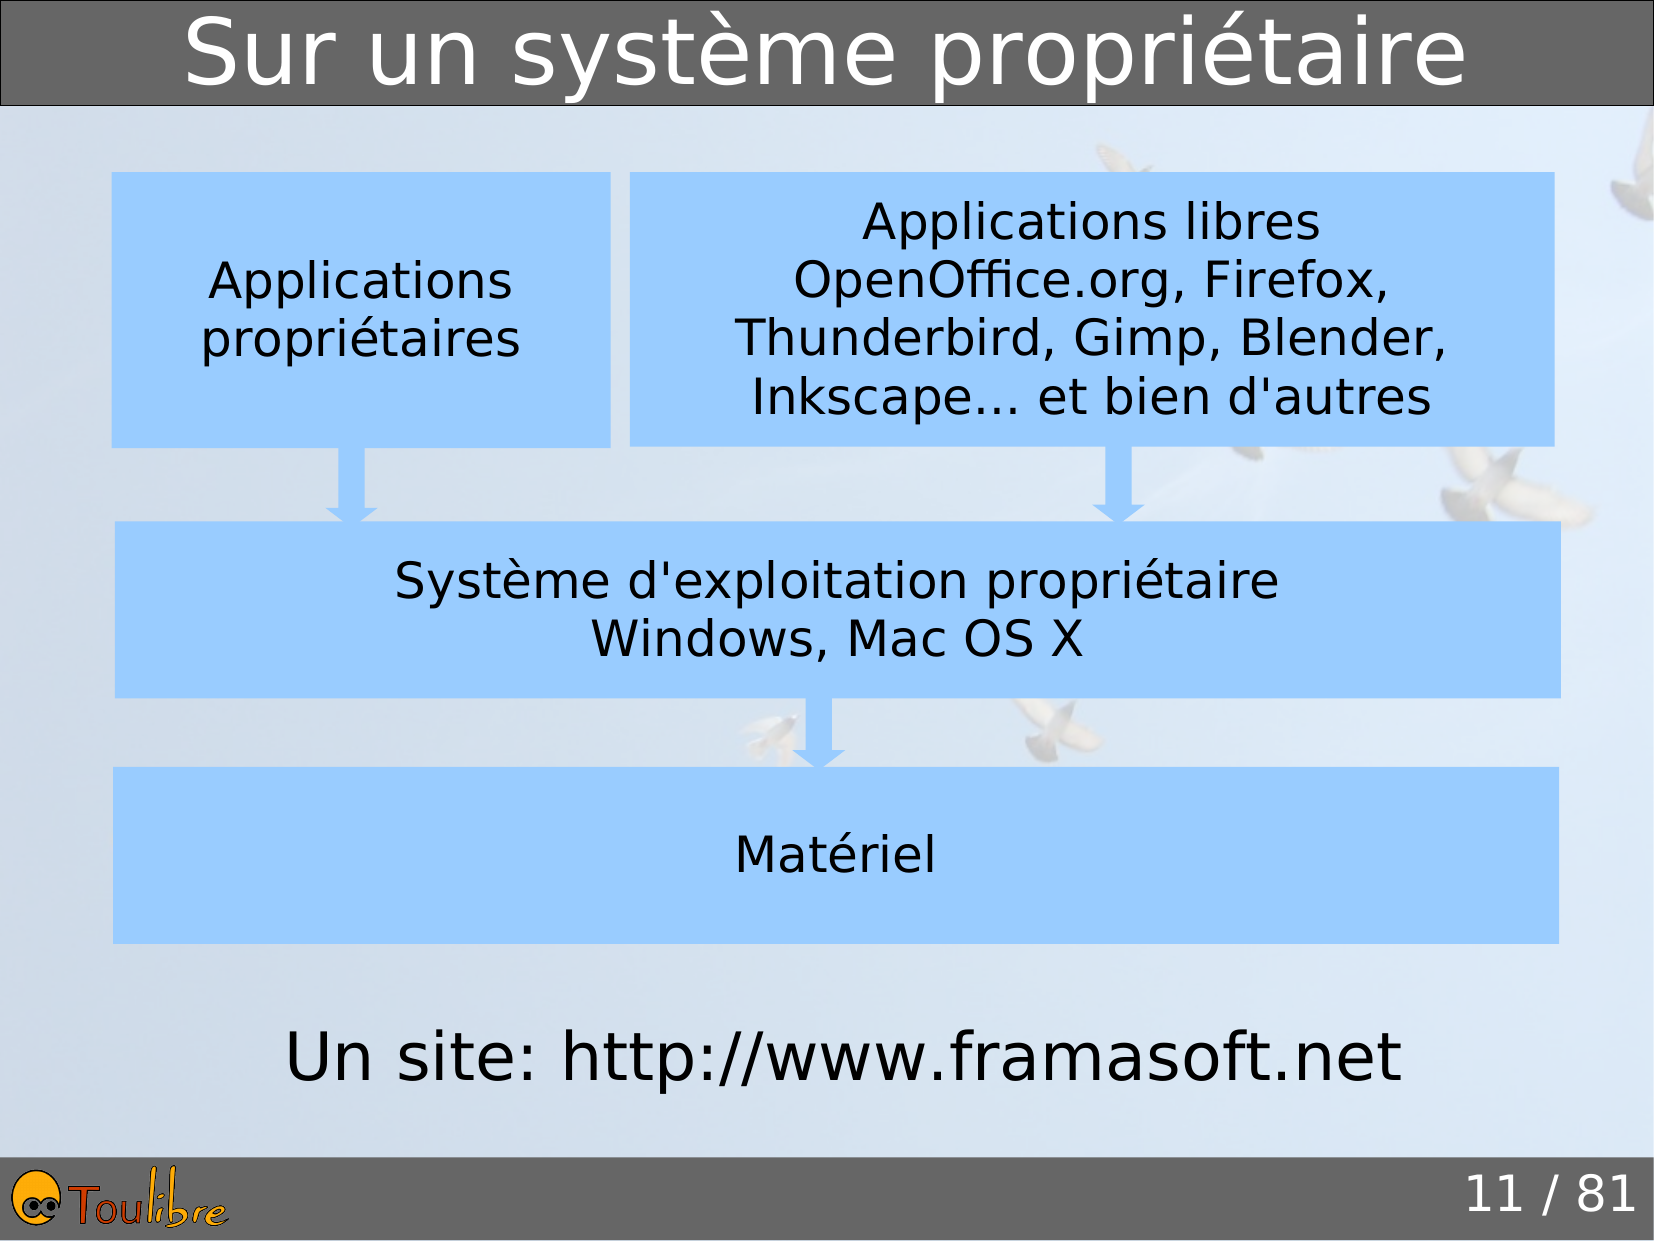

# Sur un système propriétaire
Applications
propriétaires
Applications libres
OpenOffice.org, Firefox,
Thunderbird, Gimp, Blender,
Inkscape... et bien d'autres
Système d'exploitation propriétaire
Windows, Mac OS X
Matériel
Un site: http://www.framasoft.net